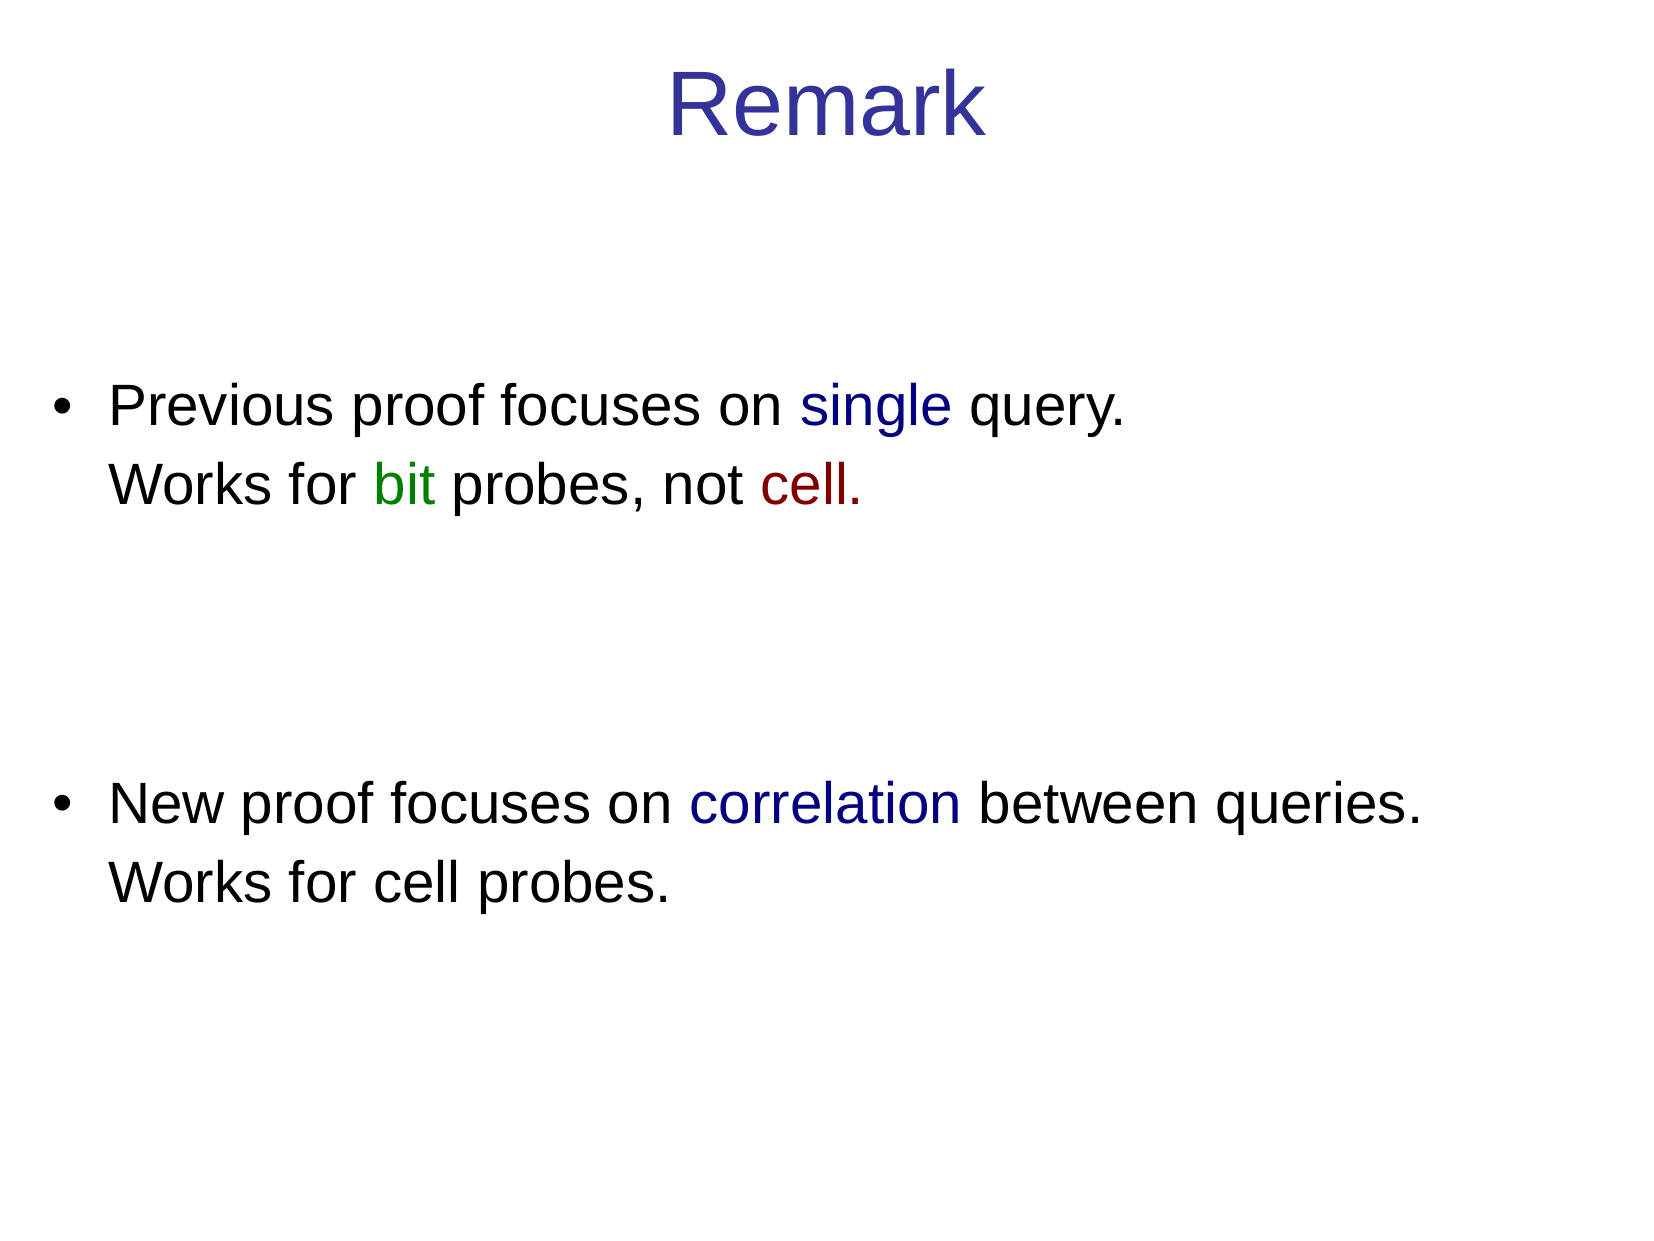

Remark
# Previous proof focuses on single query.
Works for bit probes, not cell.
New proof focuses on correlation between queries.
Works for cell probes.